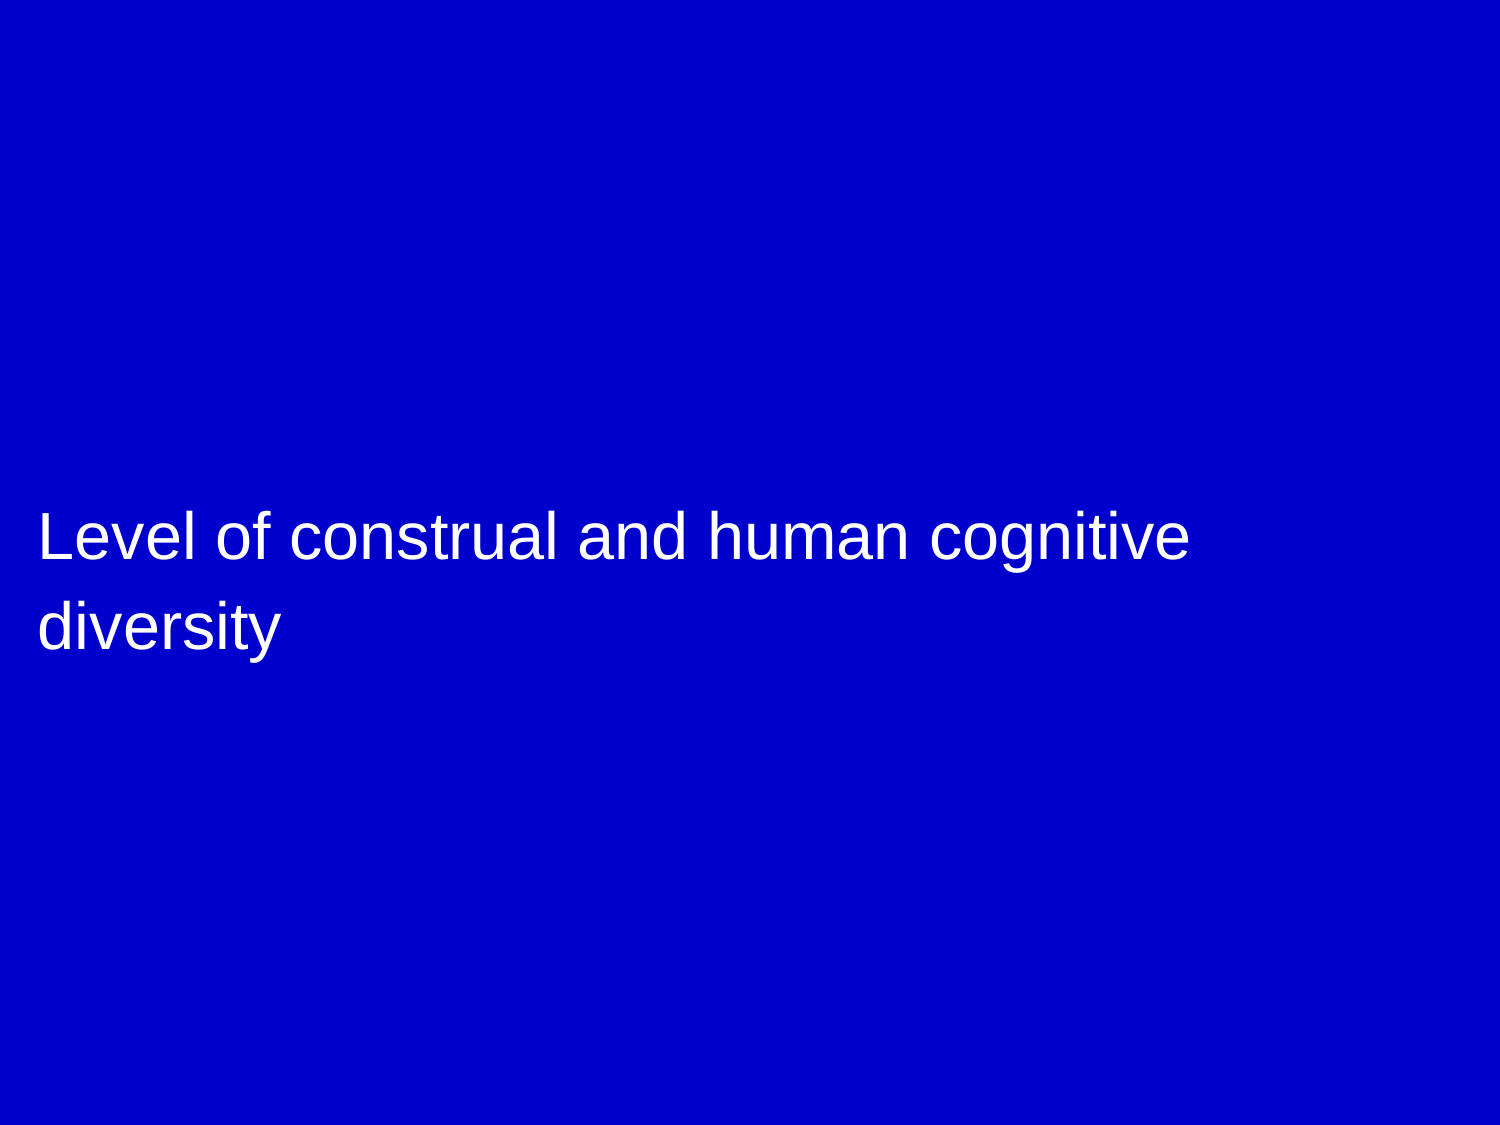

# Level of construal and human cognitive diversity